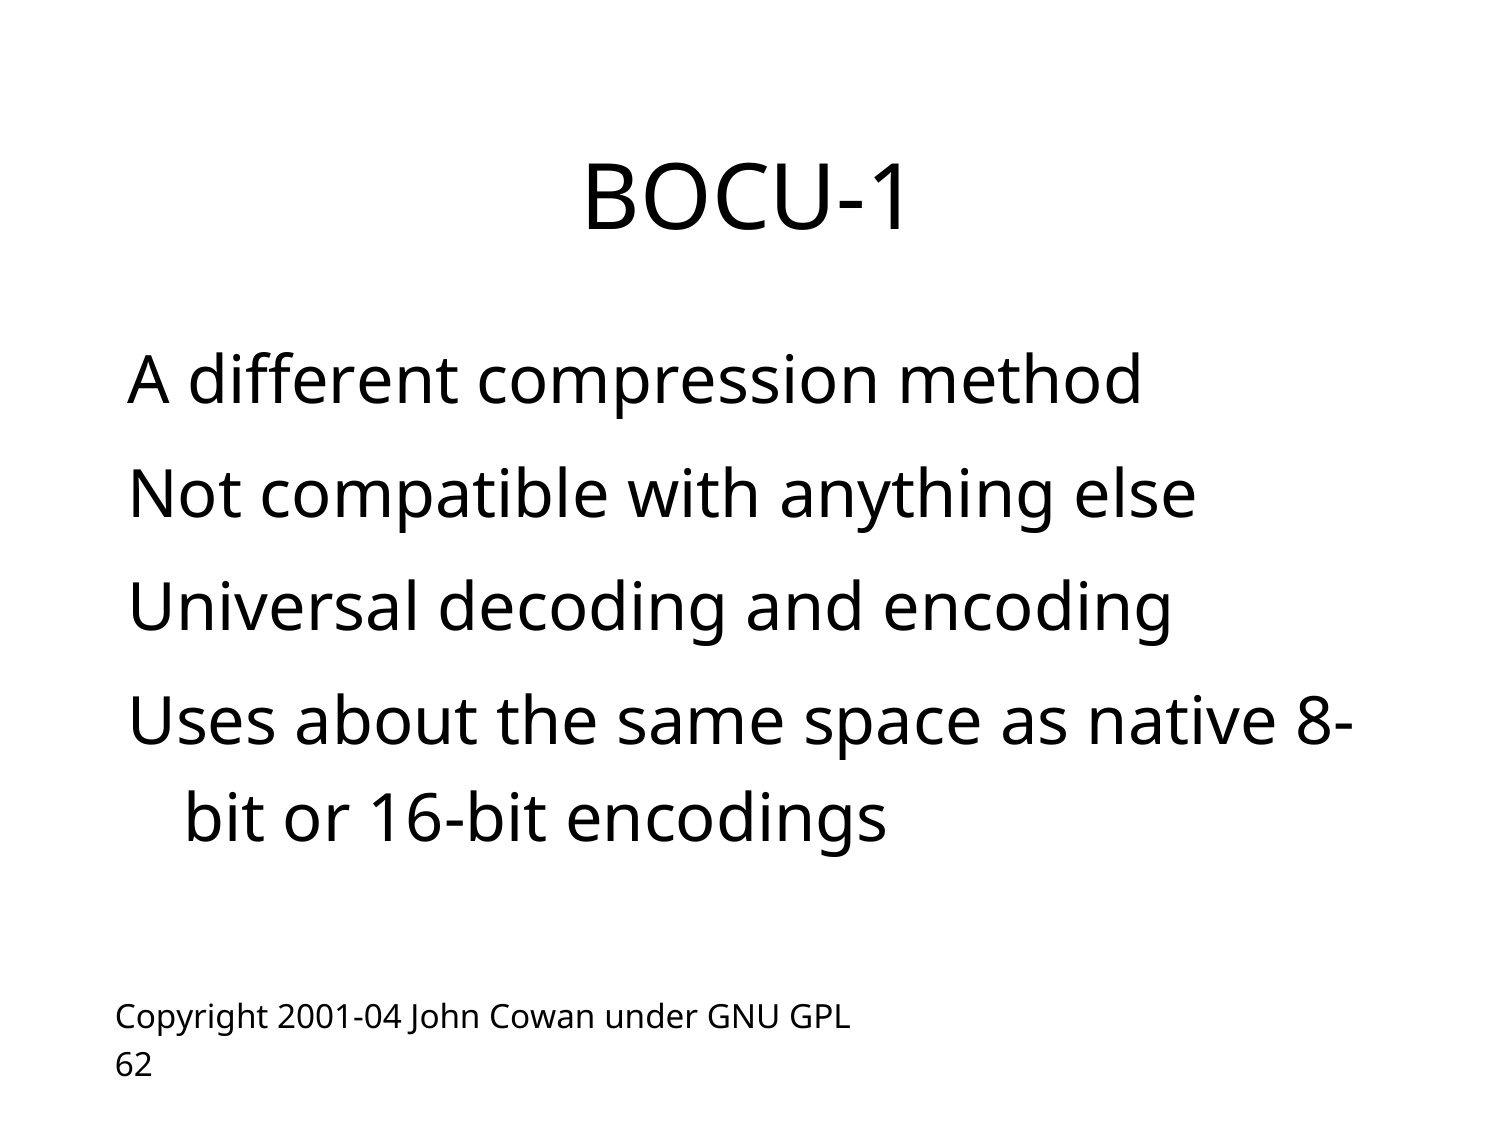

# BOCU-1
A different compression method
Not compatible with anything else
Universal decoding and encoding
Uses about the same space as native 8-bit or 16-bit encodings